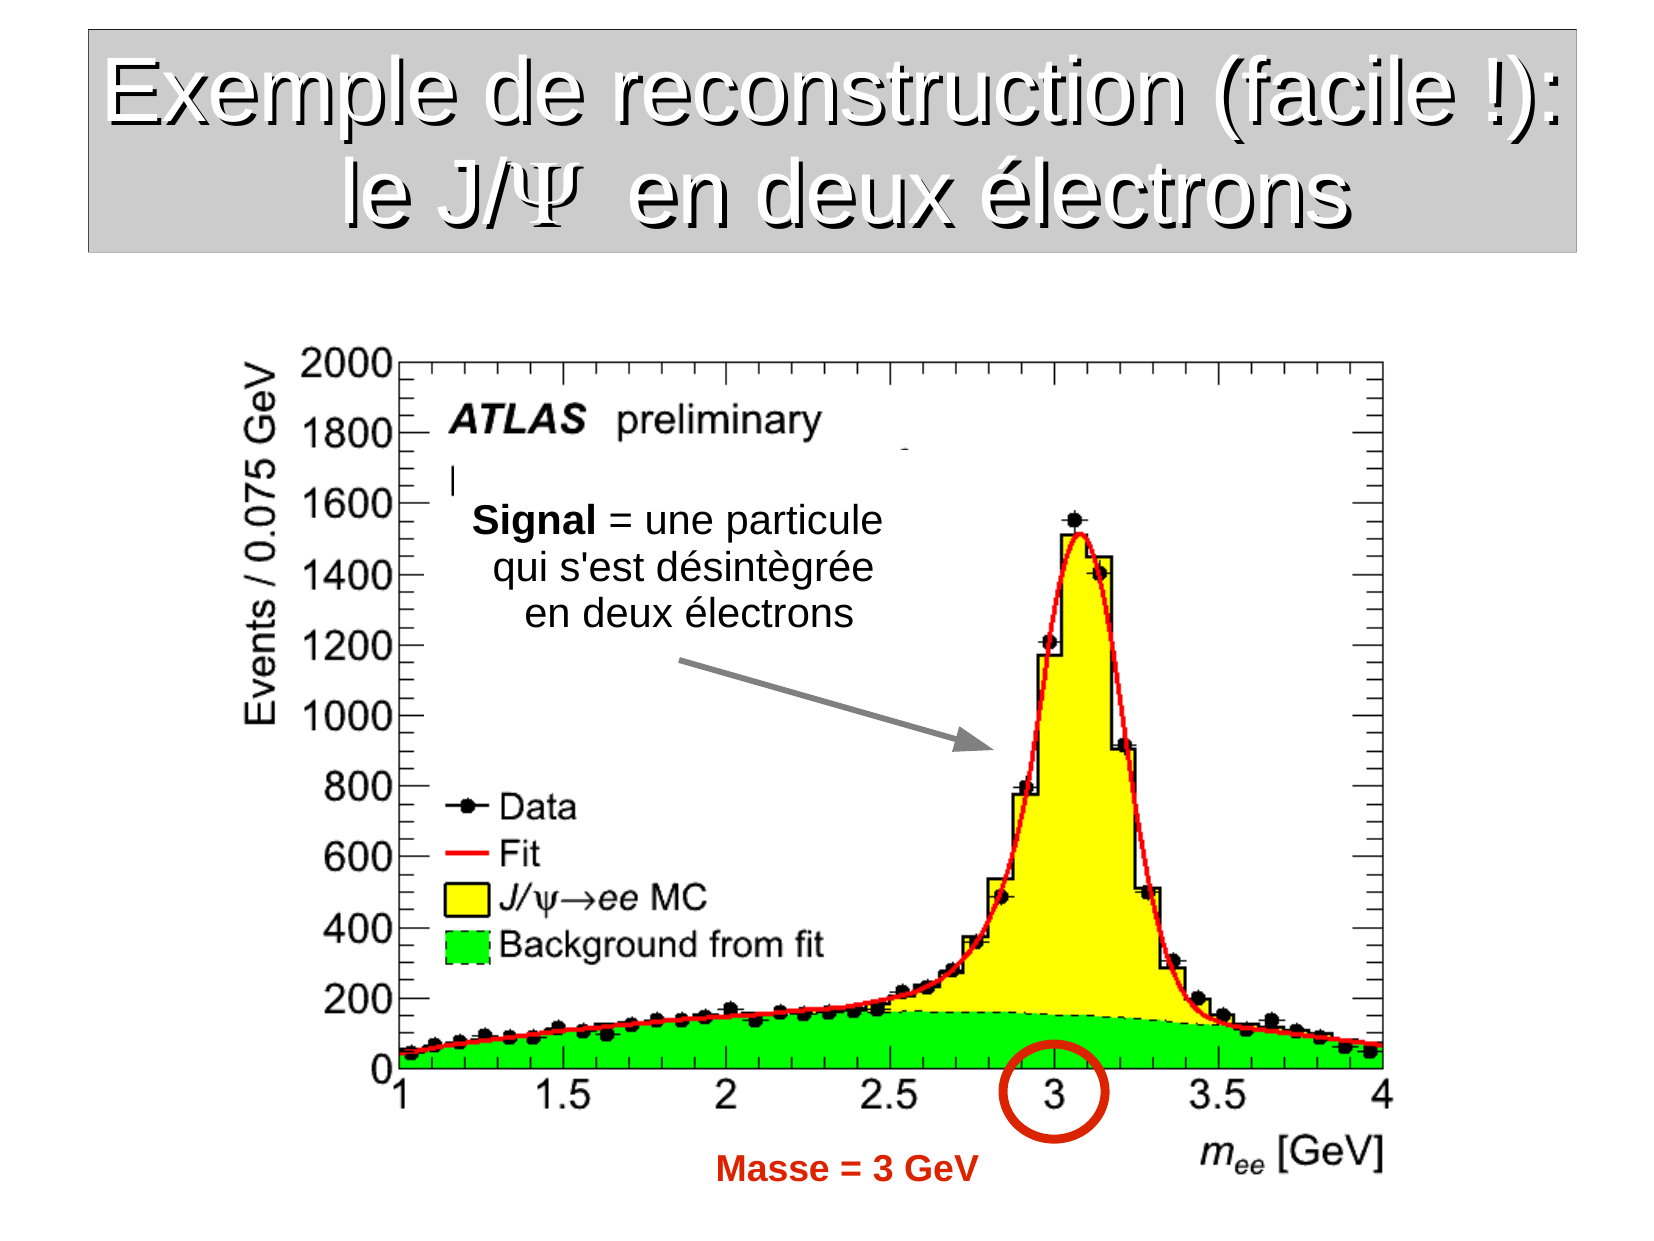

# Exemple de reconstruction (facile !): le J/Y en deux électrons
Signal = une particule
qui s'est désintègrée
 en deux électrons
Masse = 3 GeV